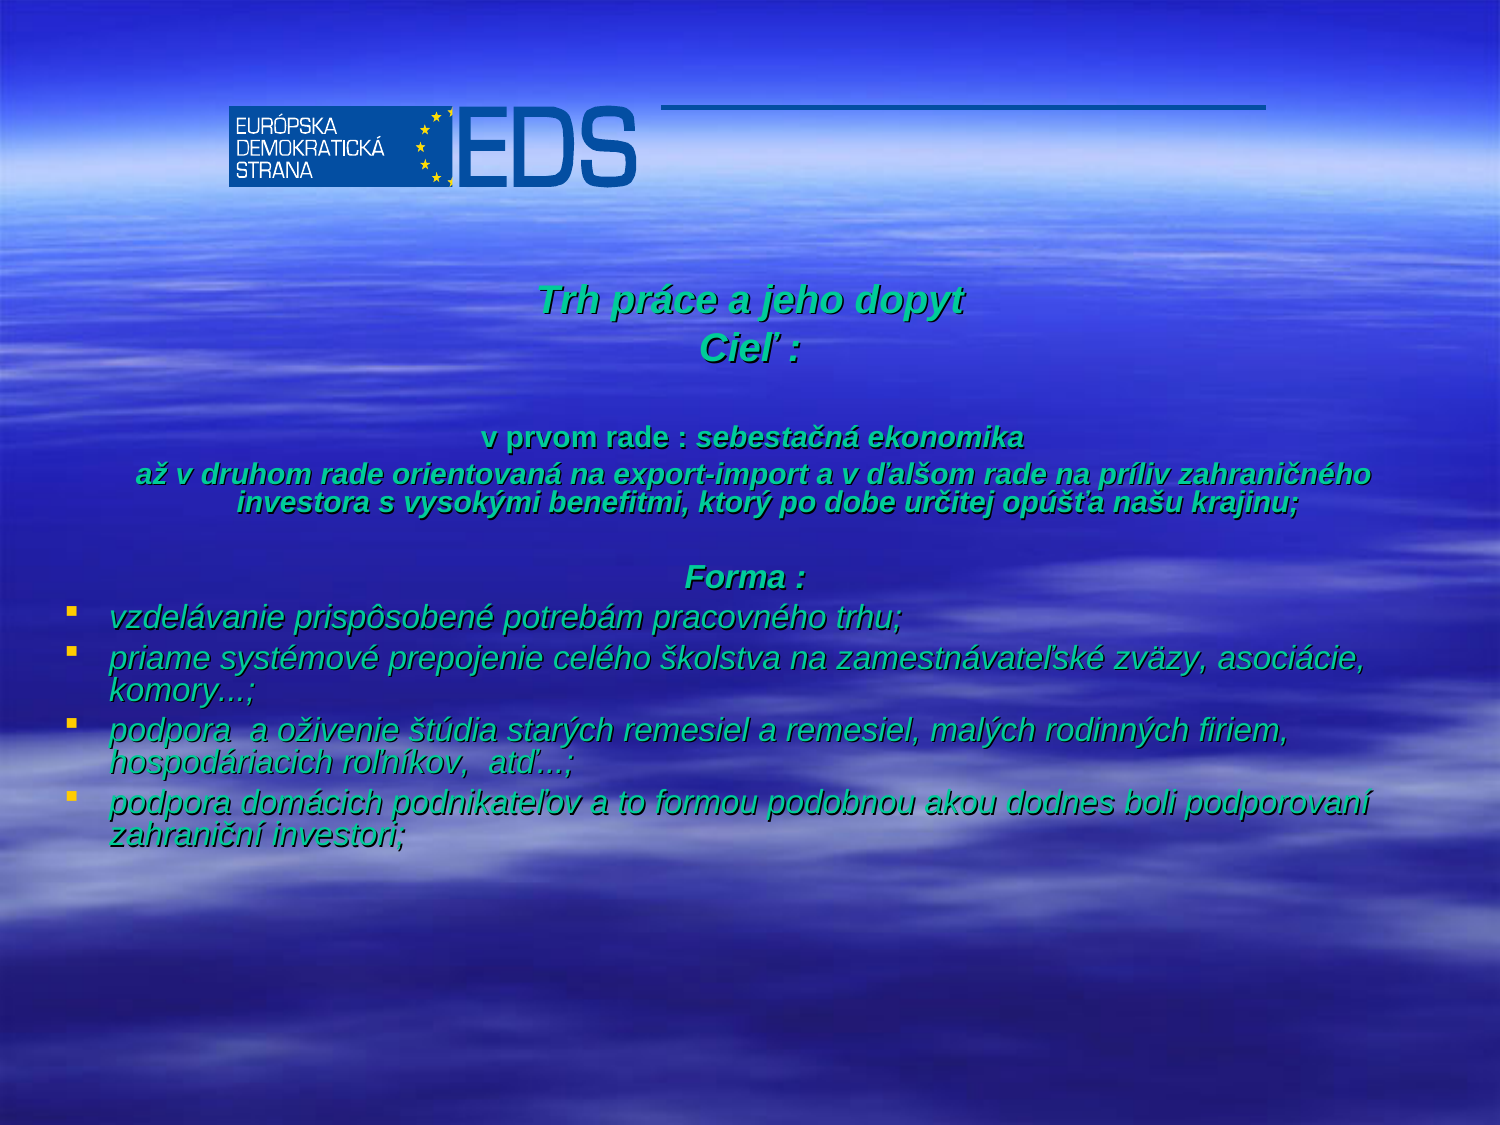

# Trh práce a jeho dopyt
Cieľ :
 v prvom rade : sebestačná ekonomika
 až v druhom rade orientovaná na export-import a v ďalšom rade na príliv zahraničného investora s vysokými benefitmi, ktorý po dobe určitej opúšťa našu krajinu;
Forma :
vzdelávanie prispôsobené potrebám pracovného trhu;
priame systémové prepojenie celého školstva na zamestnávateľské zväzy, asociácie, komory...;
podpora a oživenie štúdia starých remesiel a remesiel, malých rodinných firiem, hospodáriacich roľníkov, atď...;
podpora domácich podnikateľov a to formou podobnou akou dodnes boli podporovaní zahraniční investori;